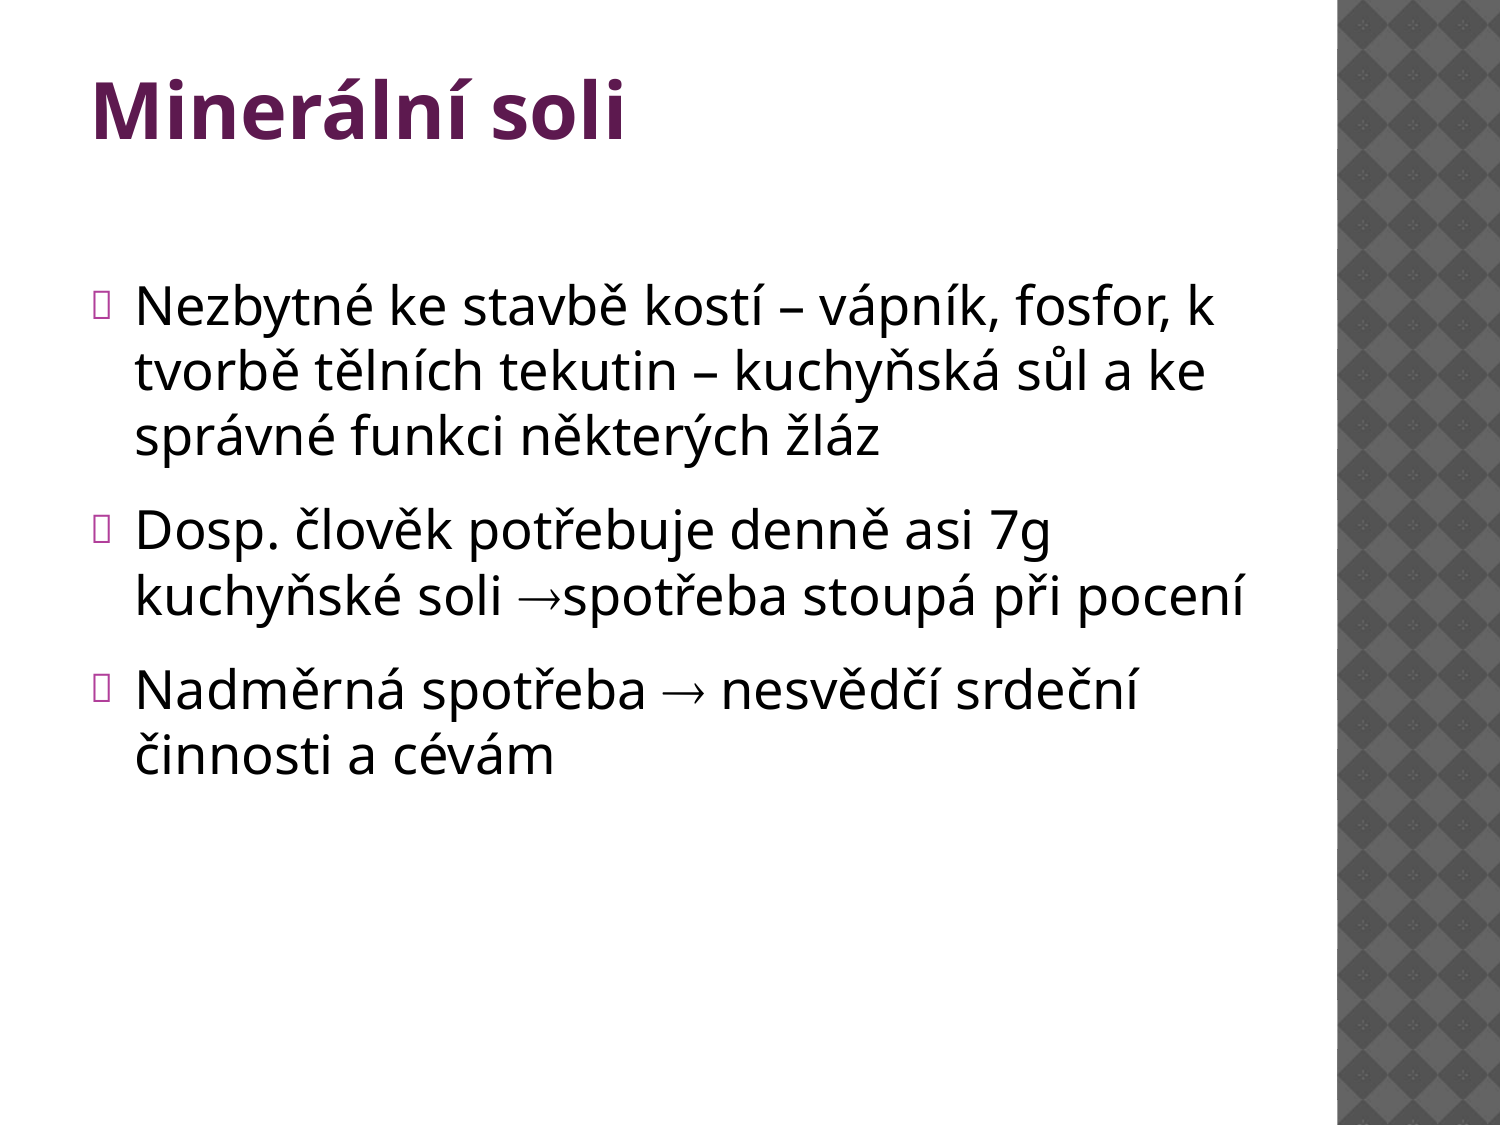

# Minerální soli
Nezbytné ke stavbě kostí – vápník, fosfor, k tvorbě tělních tekutin – kuchyňská sůl a ke správné funkci některých žláz
Dosp. člověk potřebuje denně asi 7g kuchyňské soli spotřeba stoupá při pocení
Nadměrná spotřeba  nesvědčí srdeční činnosti a cévám